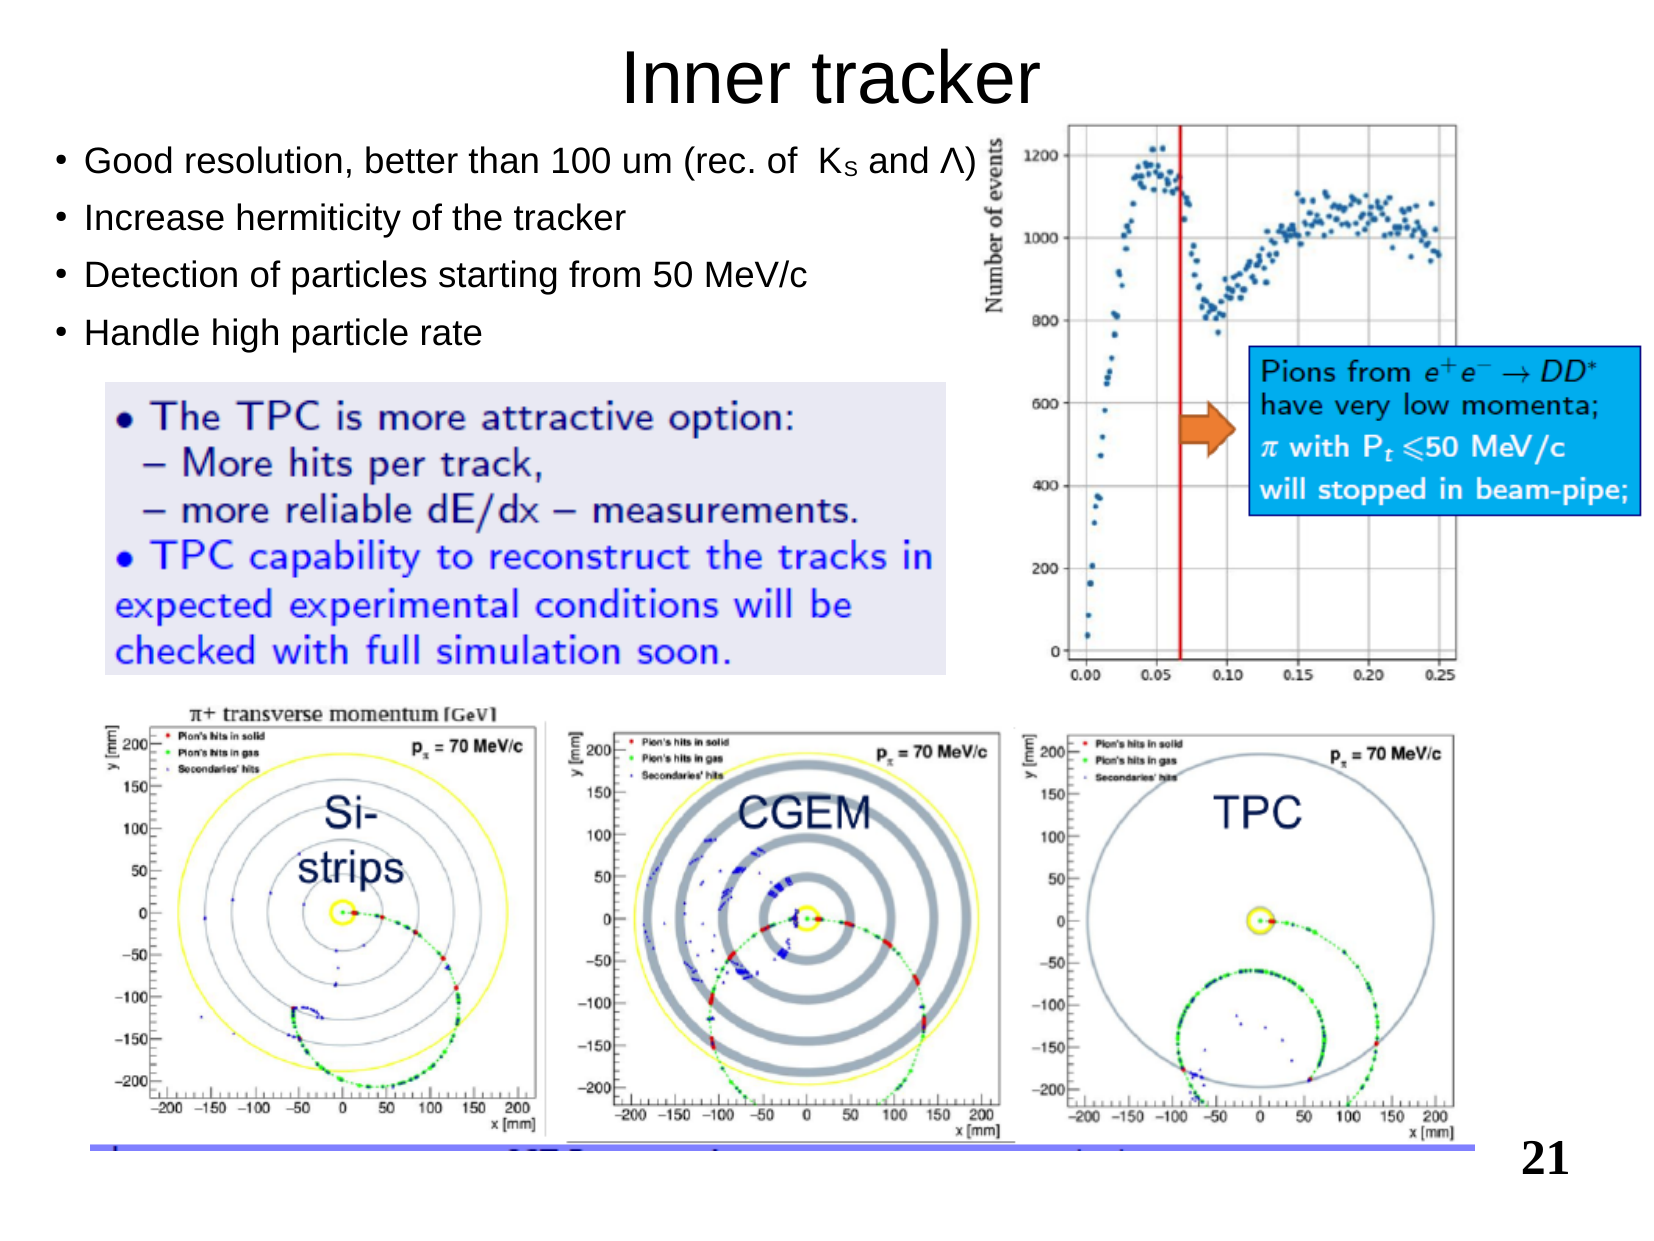

# Inner tracker
Good resolution, better than 100 um (rec. of KS and Λ)
Increase hermiticity of the tracker
Detection of particles starting from 50 MeV/c
Handle high particle rate
21